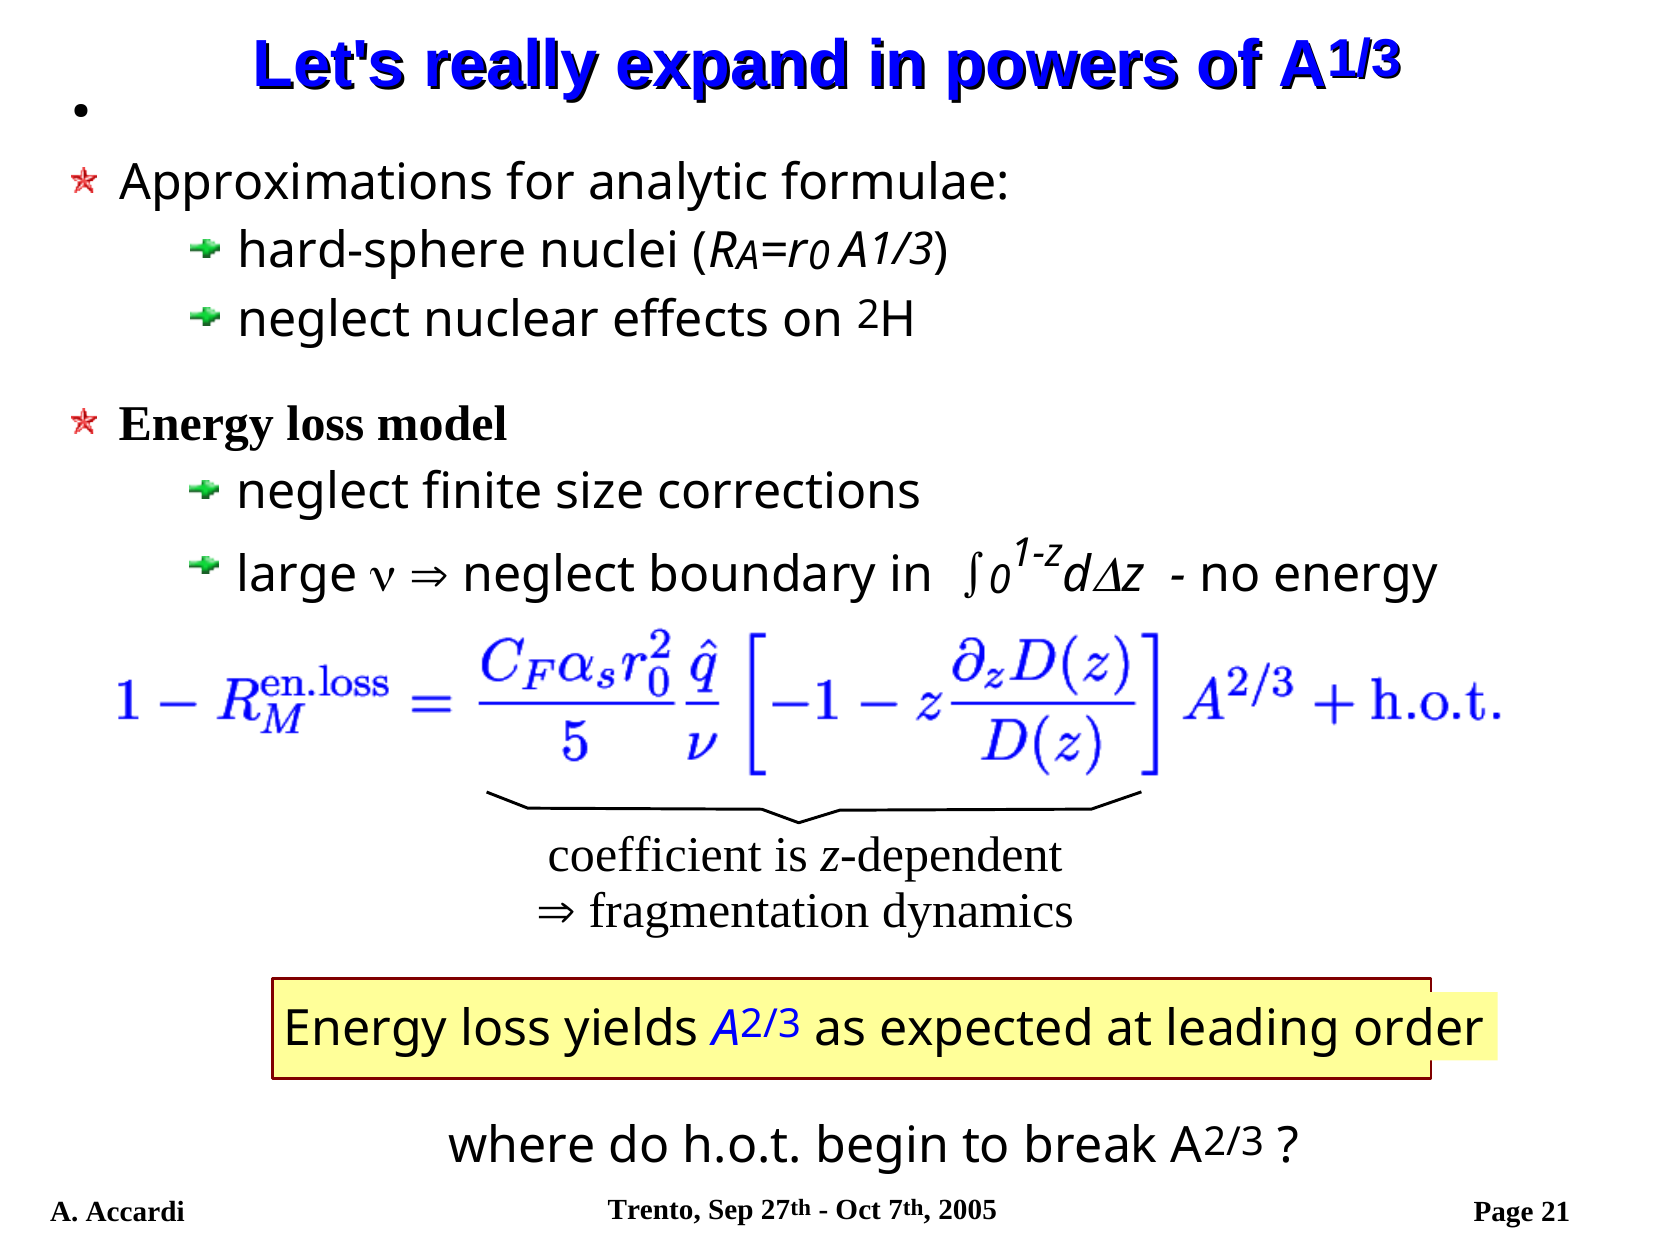

Let's really expand in powers of A1/3
Approximations for analytic formulae:
hard-sphere nuclei (RA=r0 A1/3)
neglect nuclear effects on 2H
Energy loss model
neglect finite size corrections
large n  neglect boundary in 01-zdDz - no energy conservation!
Energy loss yields A2/3 as expected at leading order
where do h.o.t. begin to break A2/3 ?
coefficient is z-dependent
 fragmentation dynamics
A. Accardi
Trento, Sep 27th - Oct 7th, 2005
Page